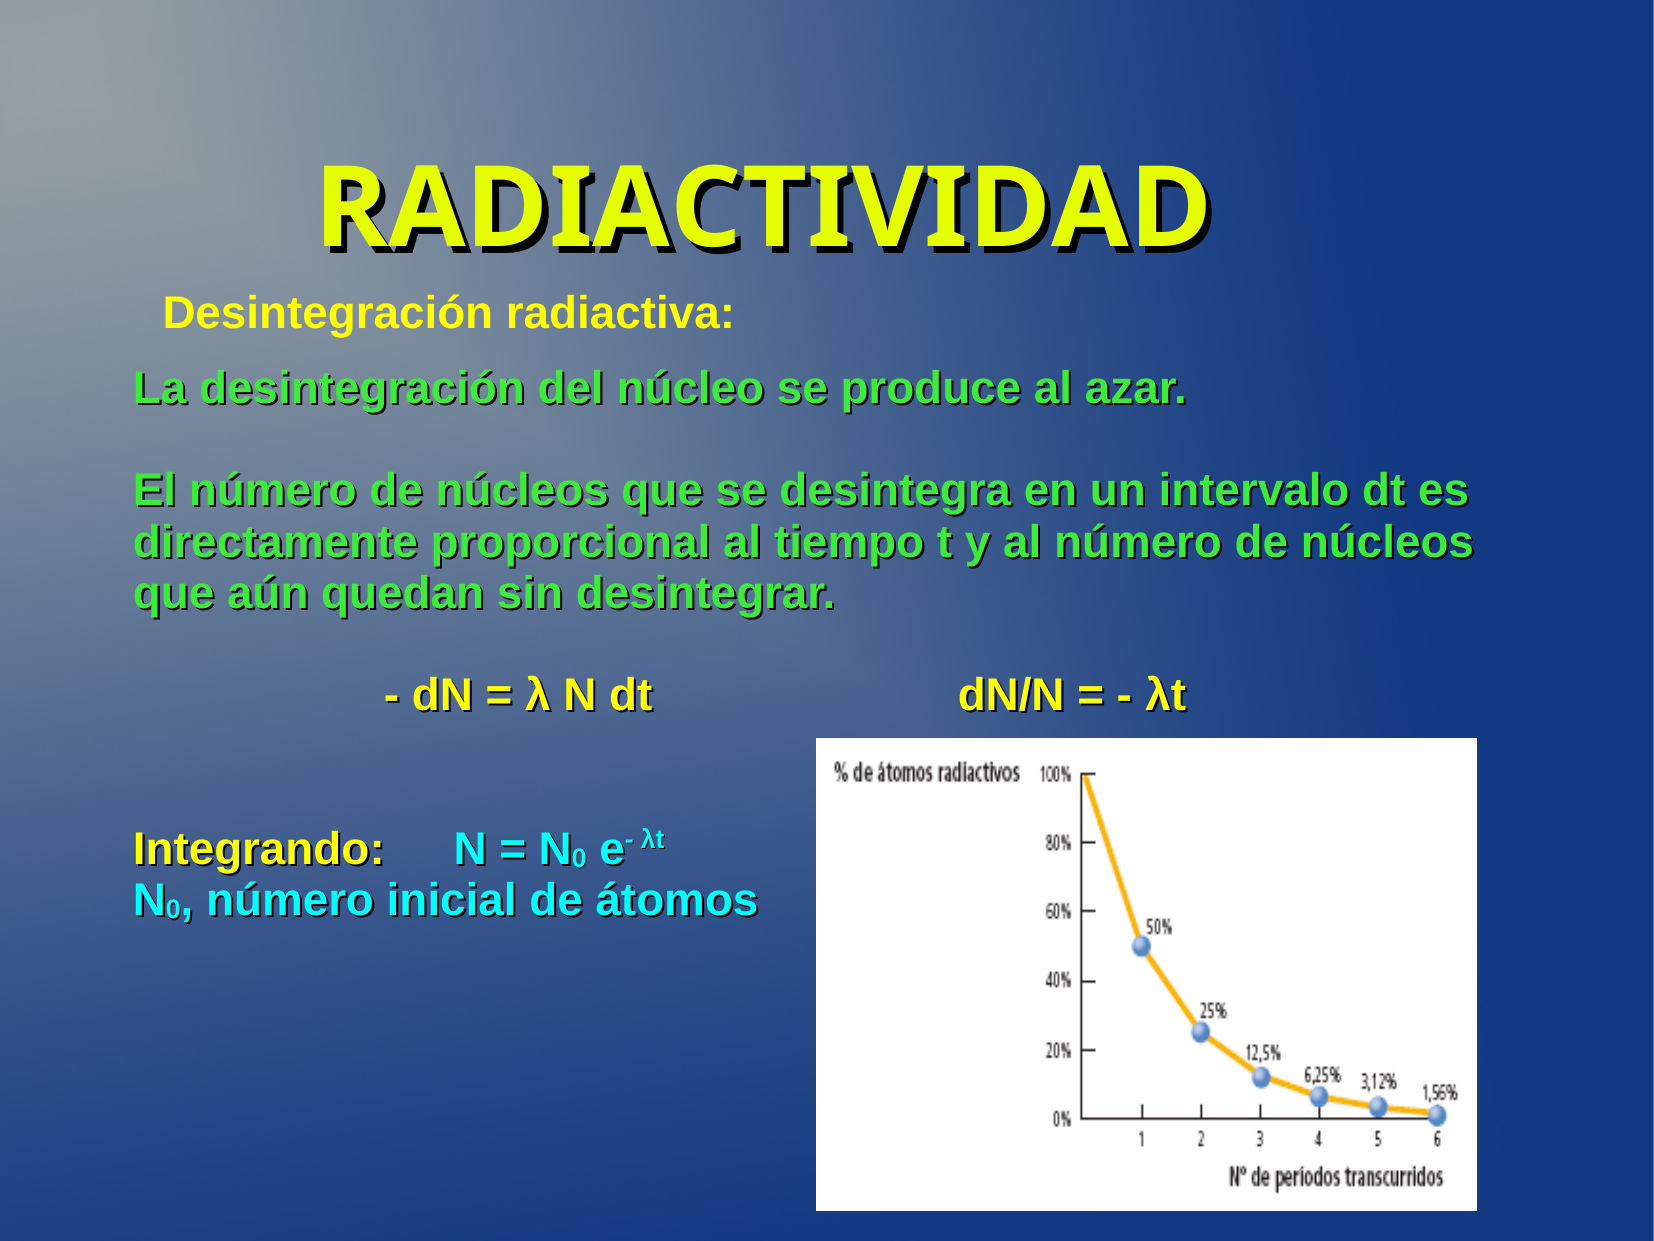

# RADIACTIVIDAD
Desintegración radiactiva:
La desintegración del núcleo se produce al azar.
El número de núcleos que se desintegra en un intervalo dt es directamente proporcional al tiempo t y al número de núcleos que aún quedan sin desintegrar.
- dN = λ N dt dN/N = - λt
Integrando: 	 N = N0 e- λt
N0, número inicial de átomos